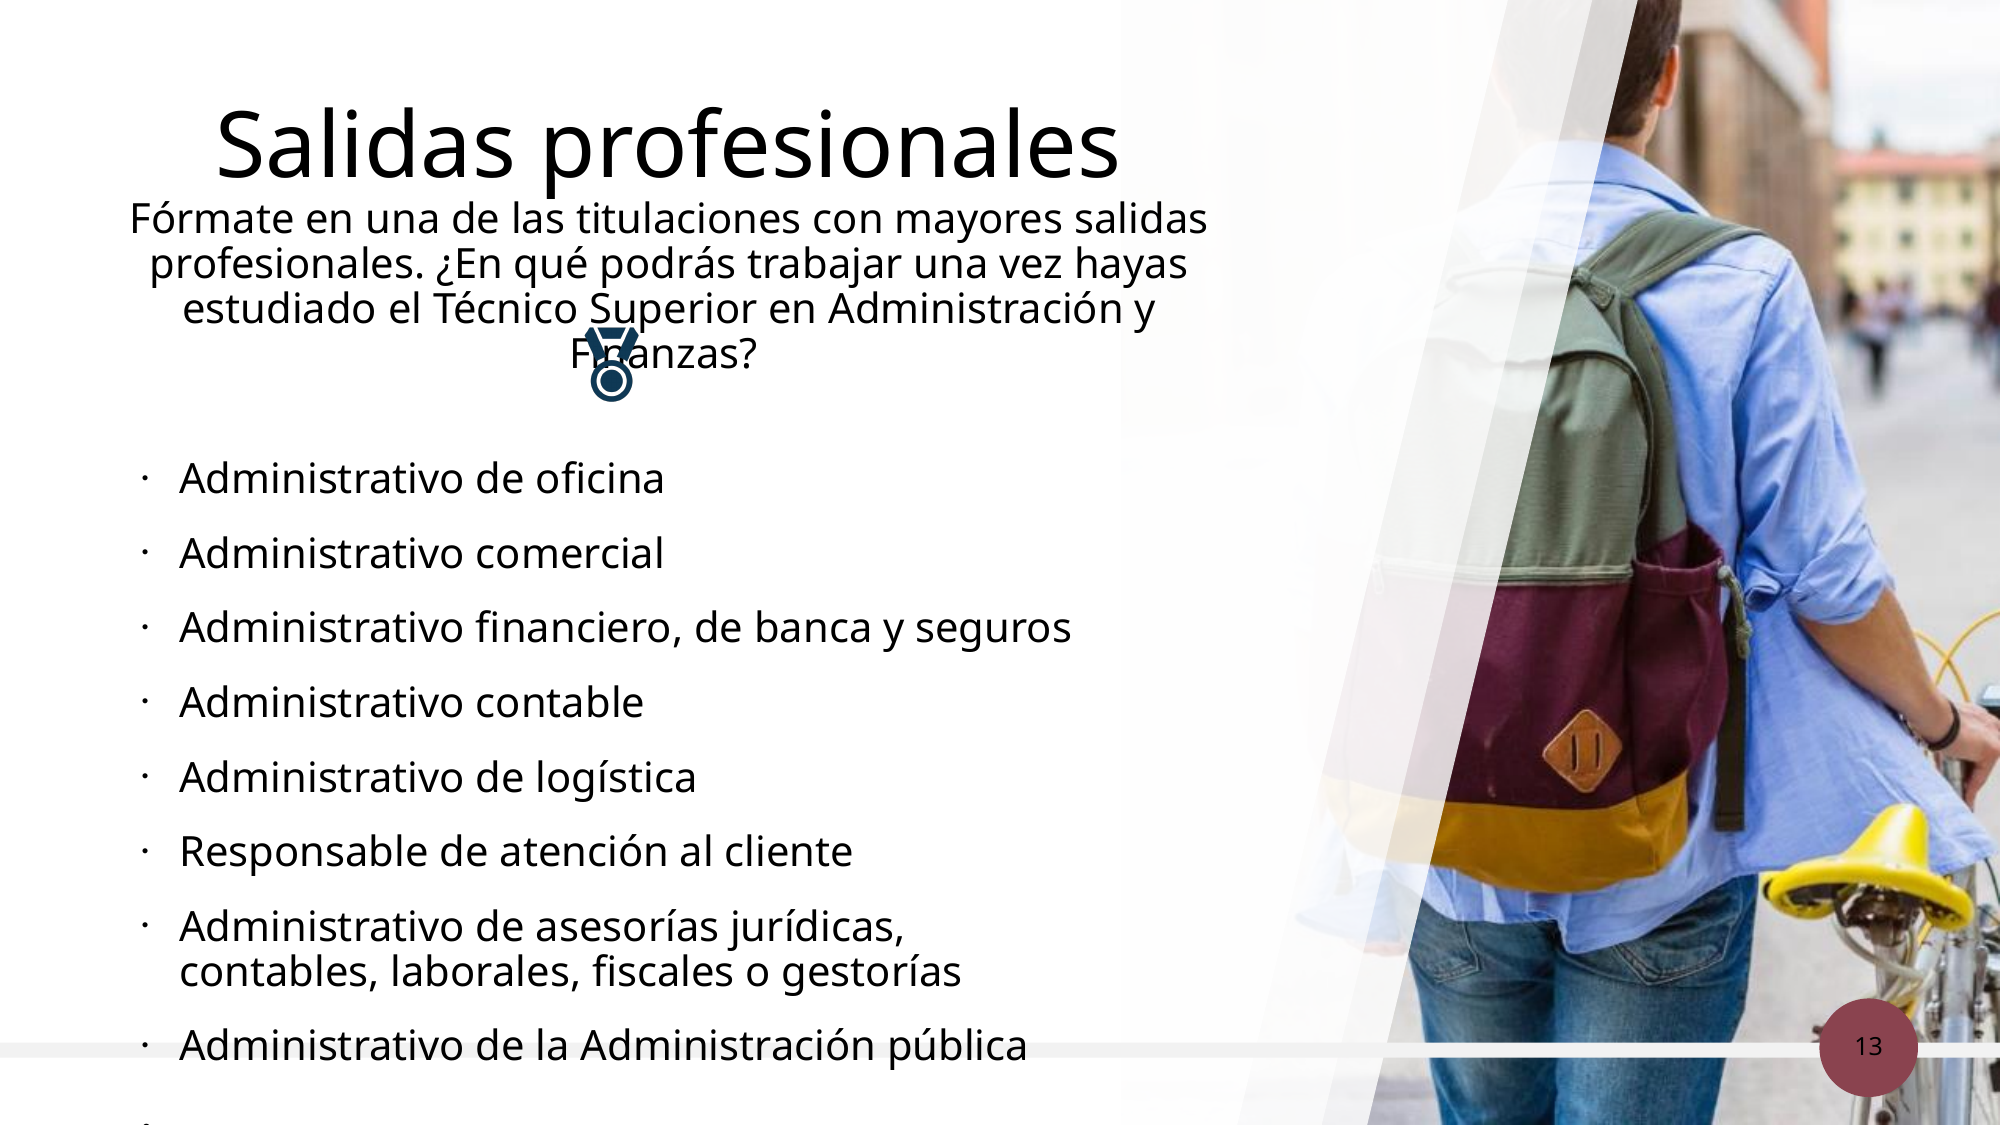

Salidas profesionales
Fórmate en una de las titulaciones con mayores salidas profesionales. ¿En qué podrás trabajar una vez hayas estudiado el Técnico Superior en Administración y Finanzas?
# Administrativo de oficina
Administrativo comercial
Administrativo financiero, de banca y seguros
Administrativo contable
Administrativo de logística
Responsable de atención al cliente
Administrativo de asesorías jurídicas, contables, laborales, fiscales o gestorías
Administrativo de la Administración pública